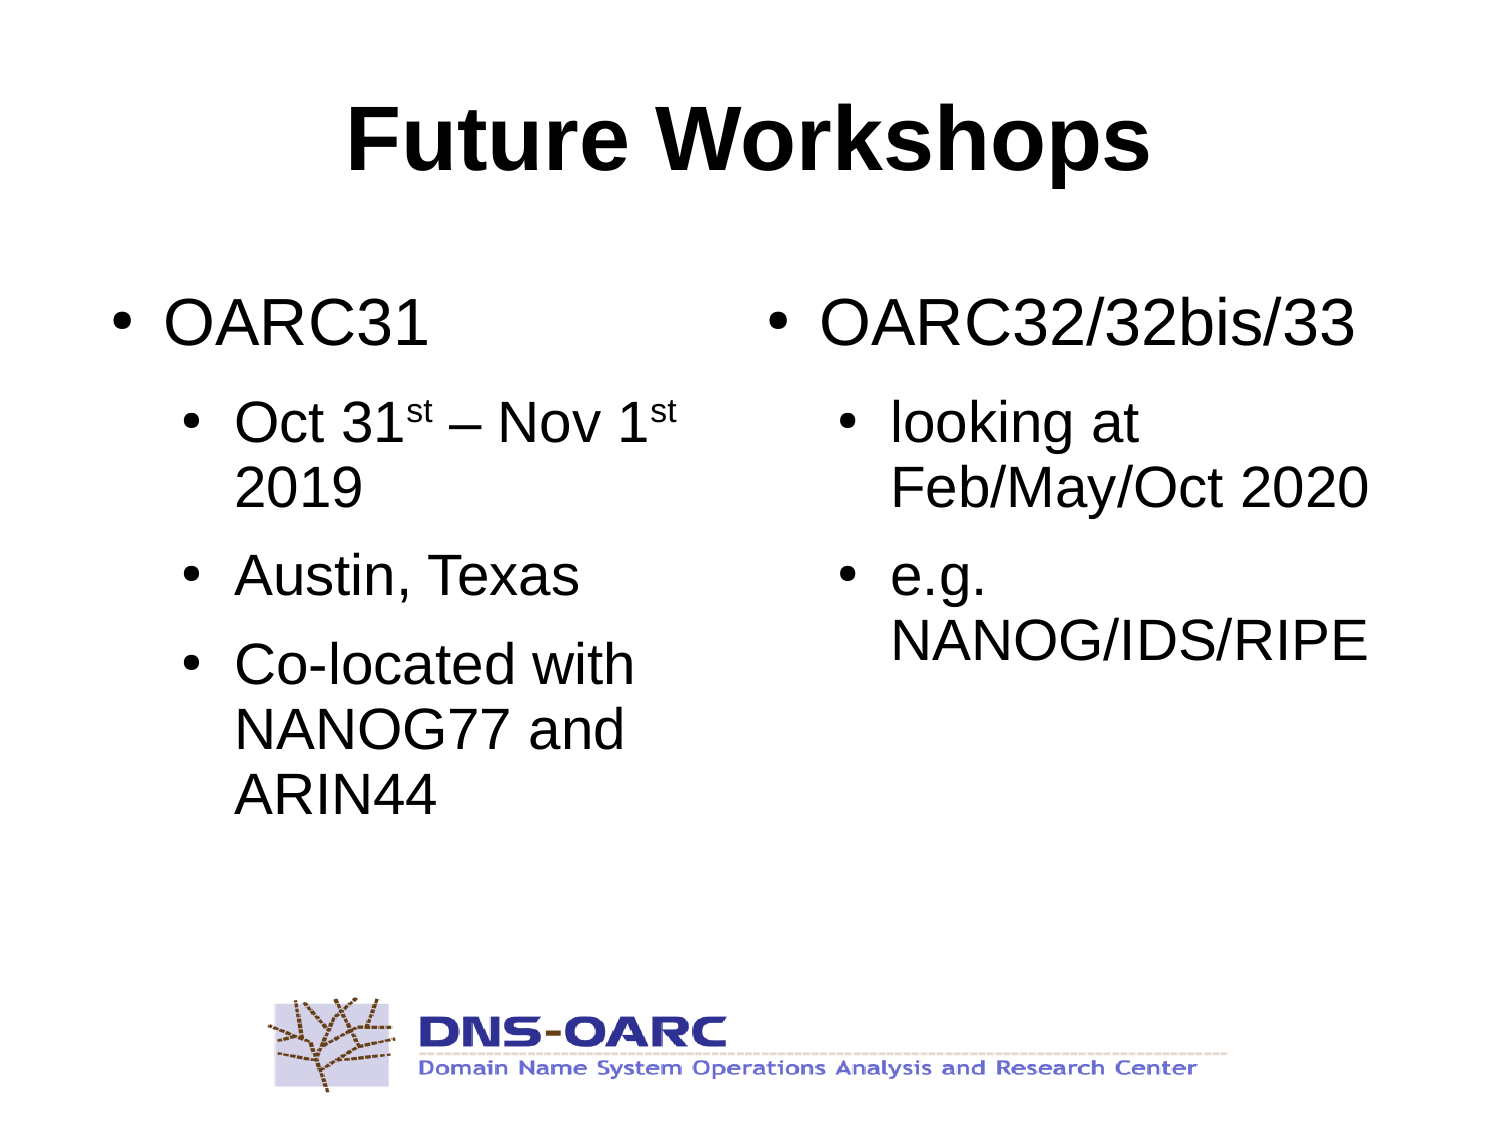

# Future Workshops
OARC31
Oct 31st – Nov 1st 2019
Austin, Texas
Co-located with NANOG77 and
ARIN44
OARC32/32bis/33
looking at Feb/May/Oct 2020
e.g. NANOG/IDS/RIPE